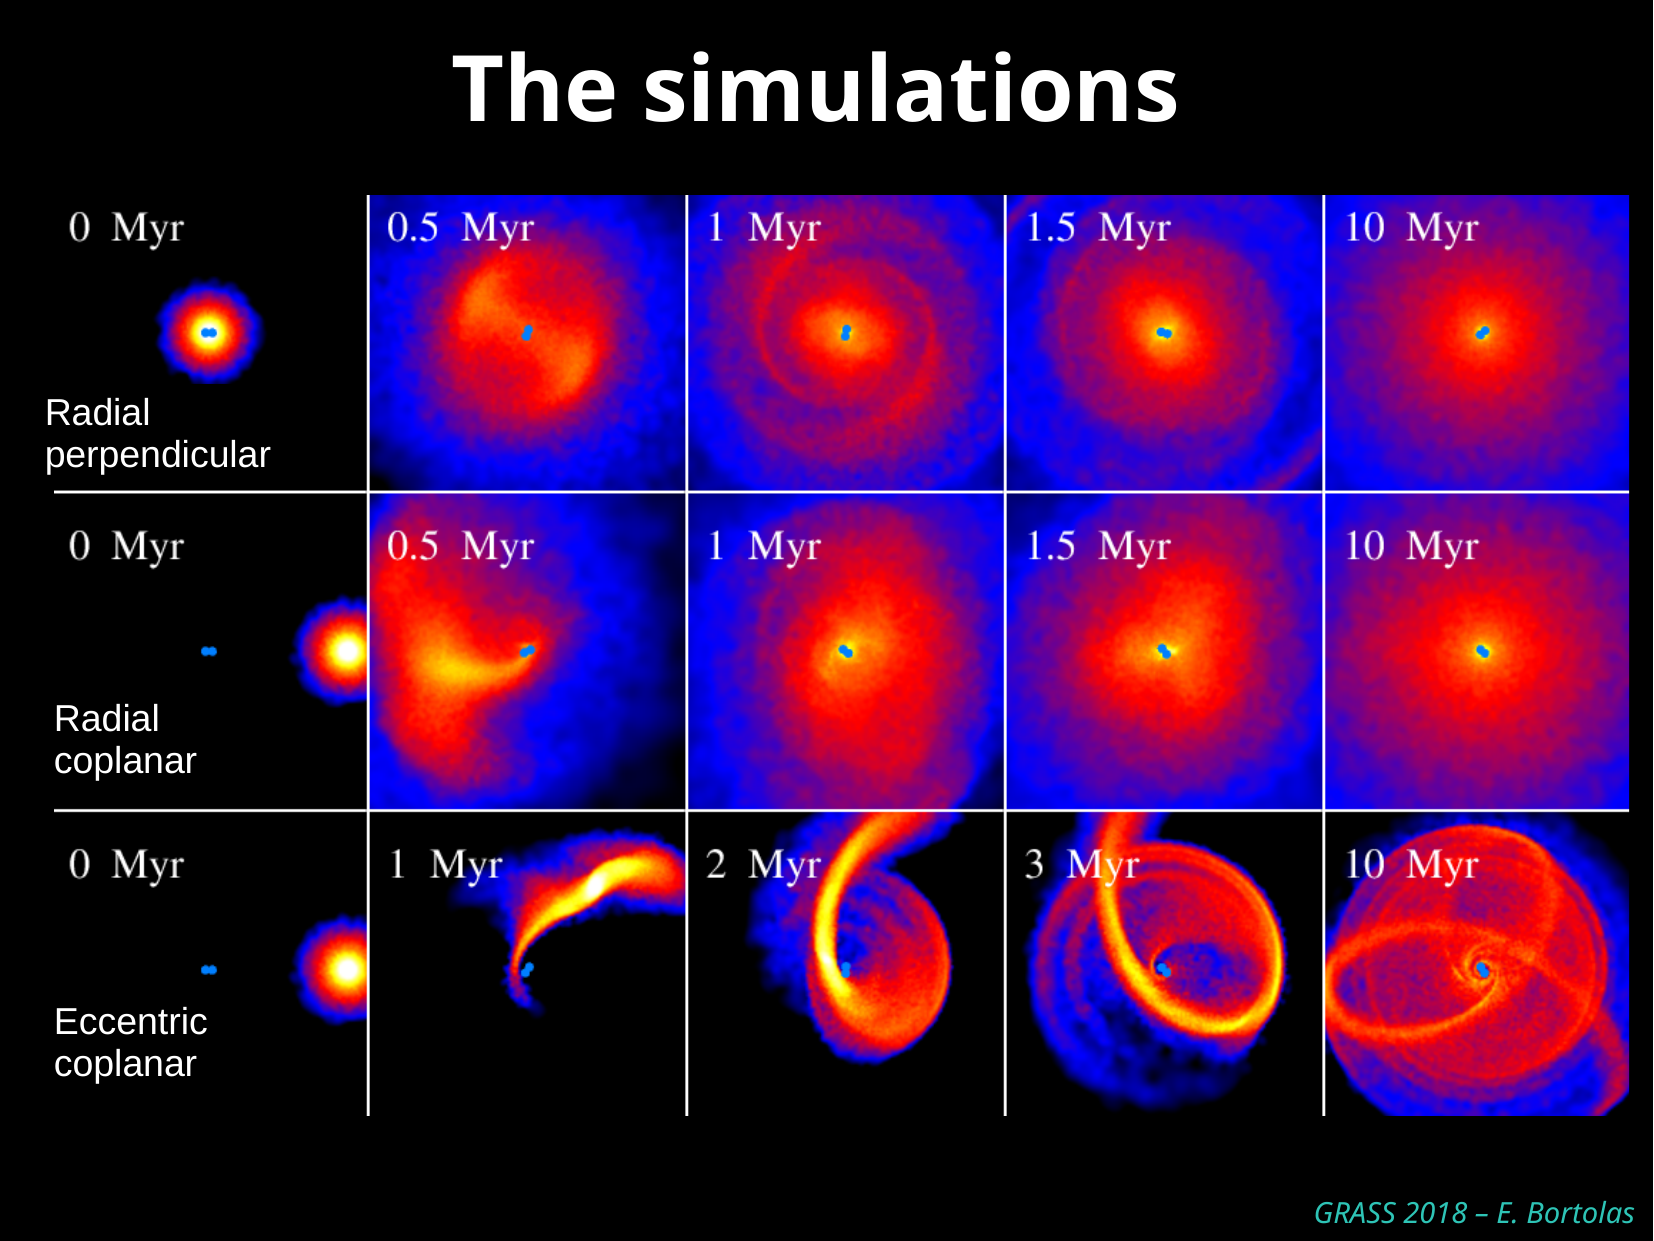

The simulations
Radial
perpendicular
Radial
coplanar
Eccentric
coplanar
GRASS 2018 – E. Bortolas